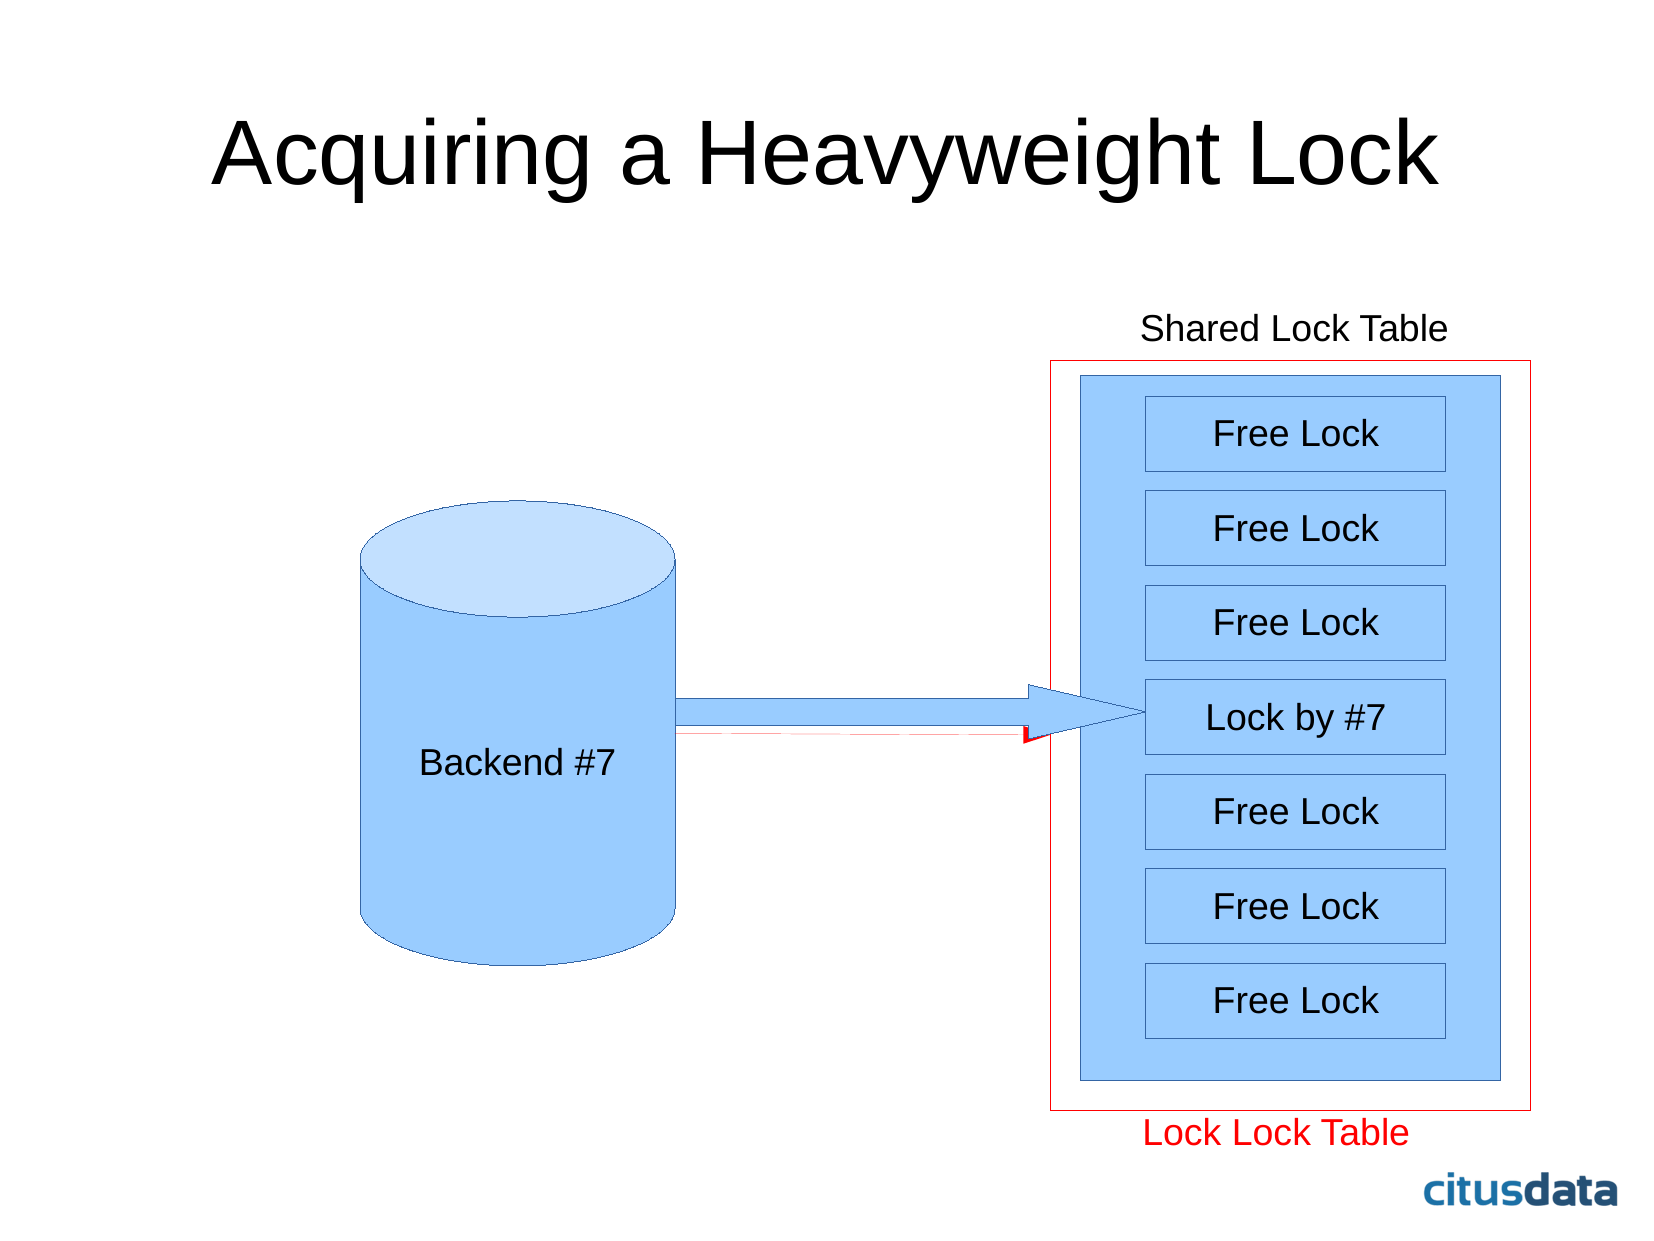

# Acquiring a Heavyweight Lock
Shared Lock Table
Free Lock
Free Lock
Backend #7
Free Lock
Free Lock
Lock by #7
Free Lock
Free Lock
Free Lock
Lock Lock Table